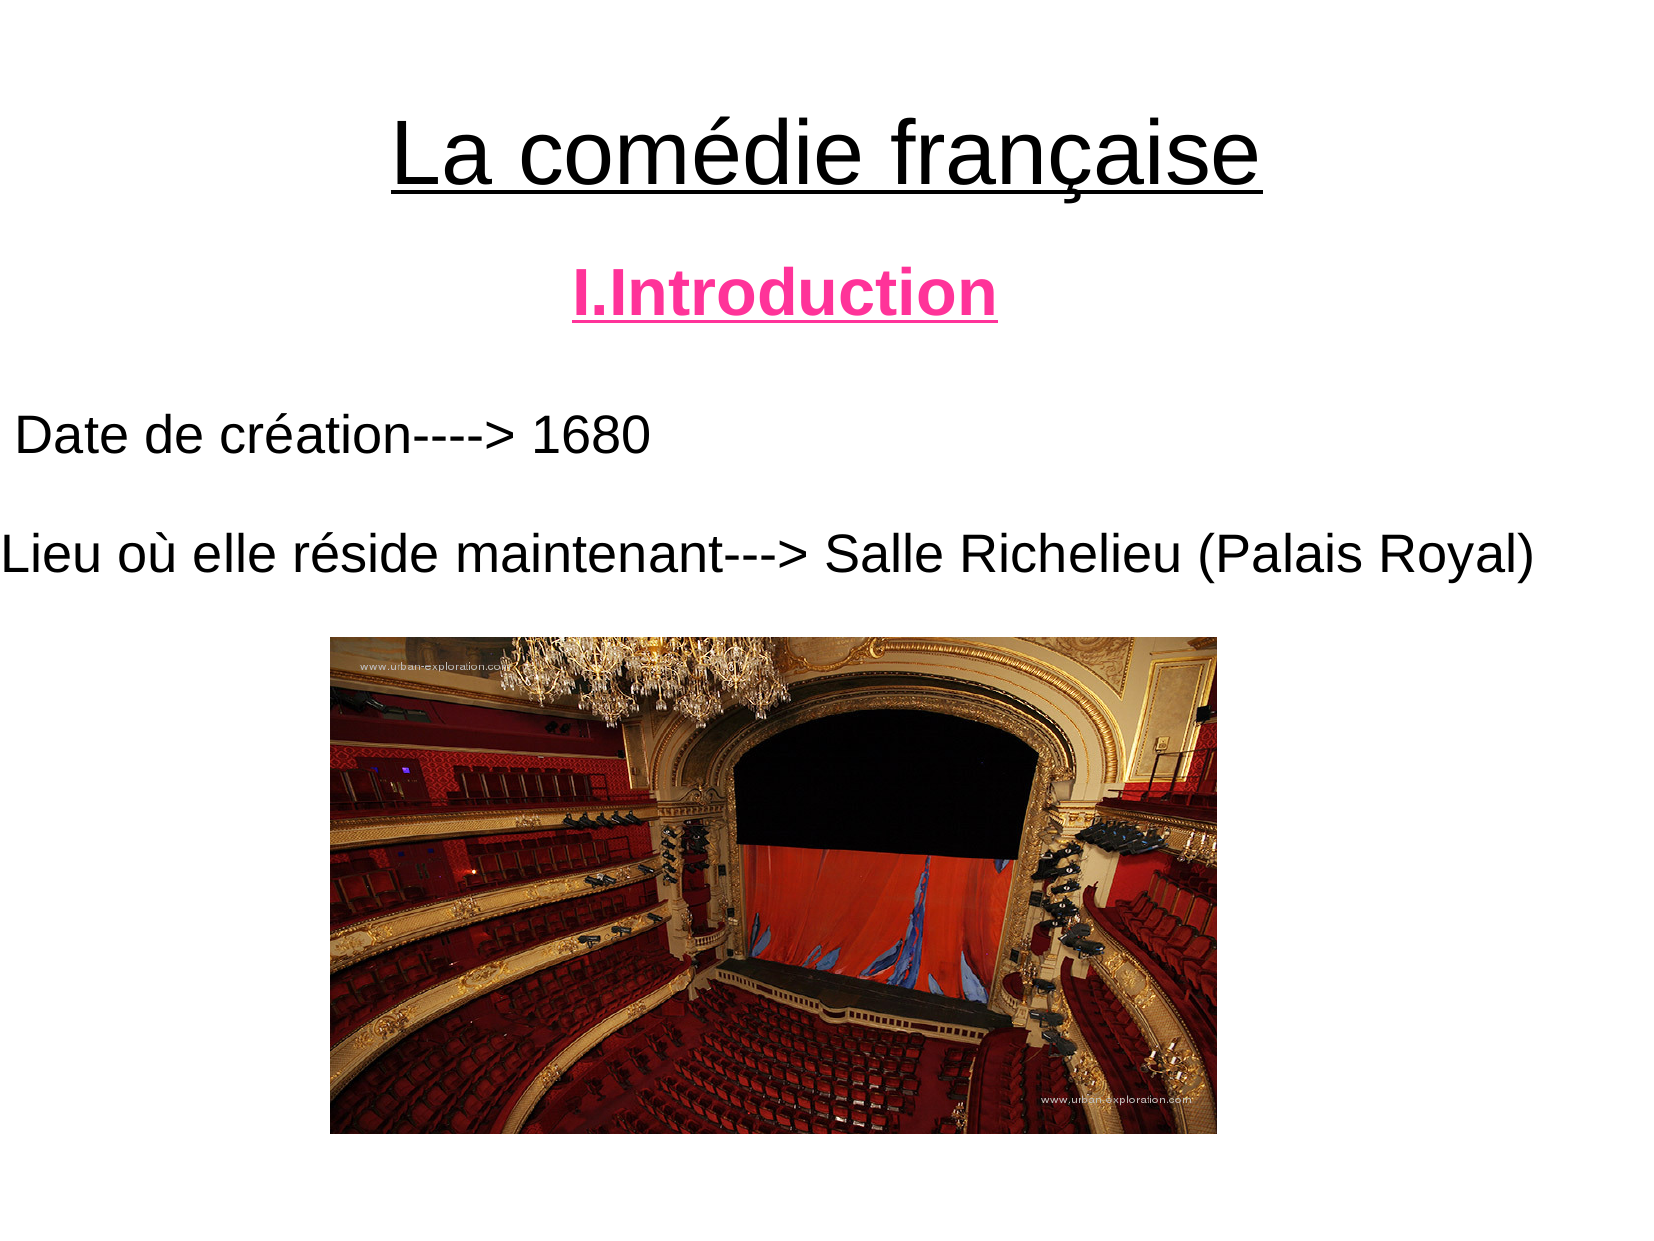

# La comédie française
Lieu où elle réside maintenant---> Salle Richelieu (Palais Royal)
I.Introduction
Date de création----> 1680